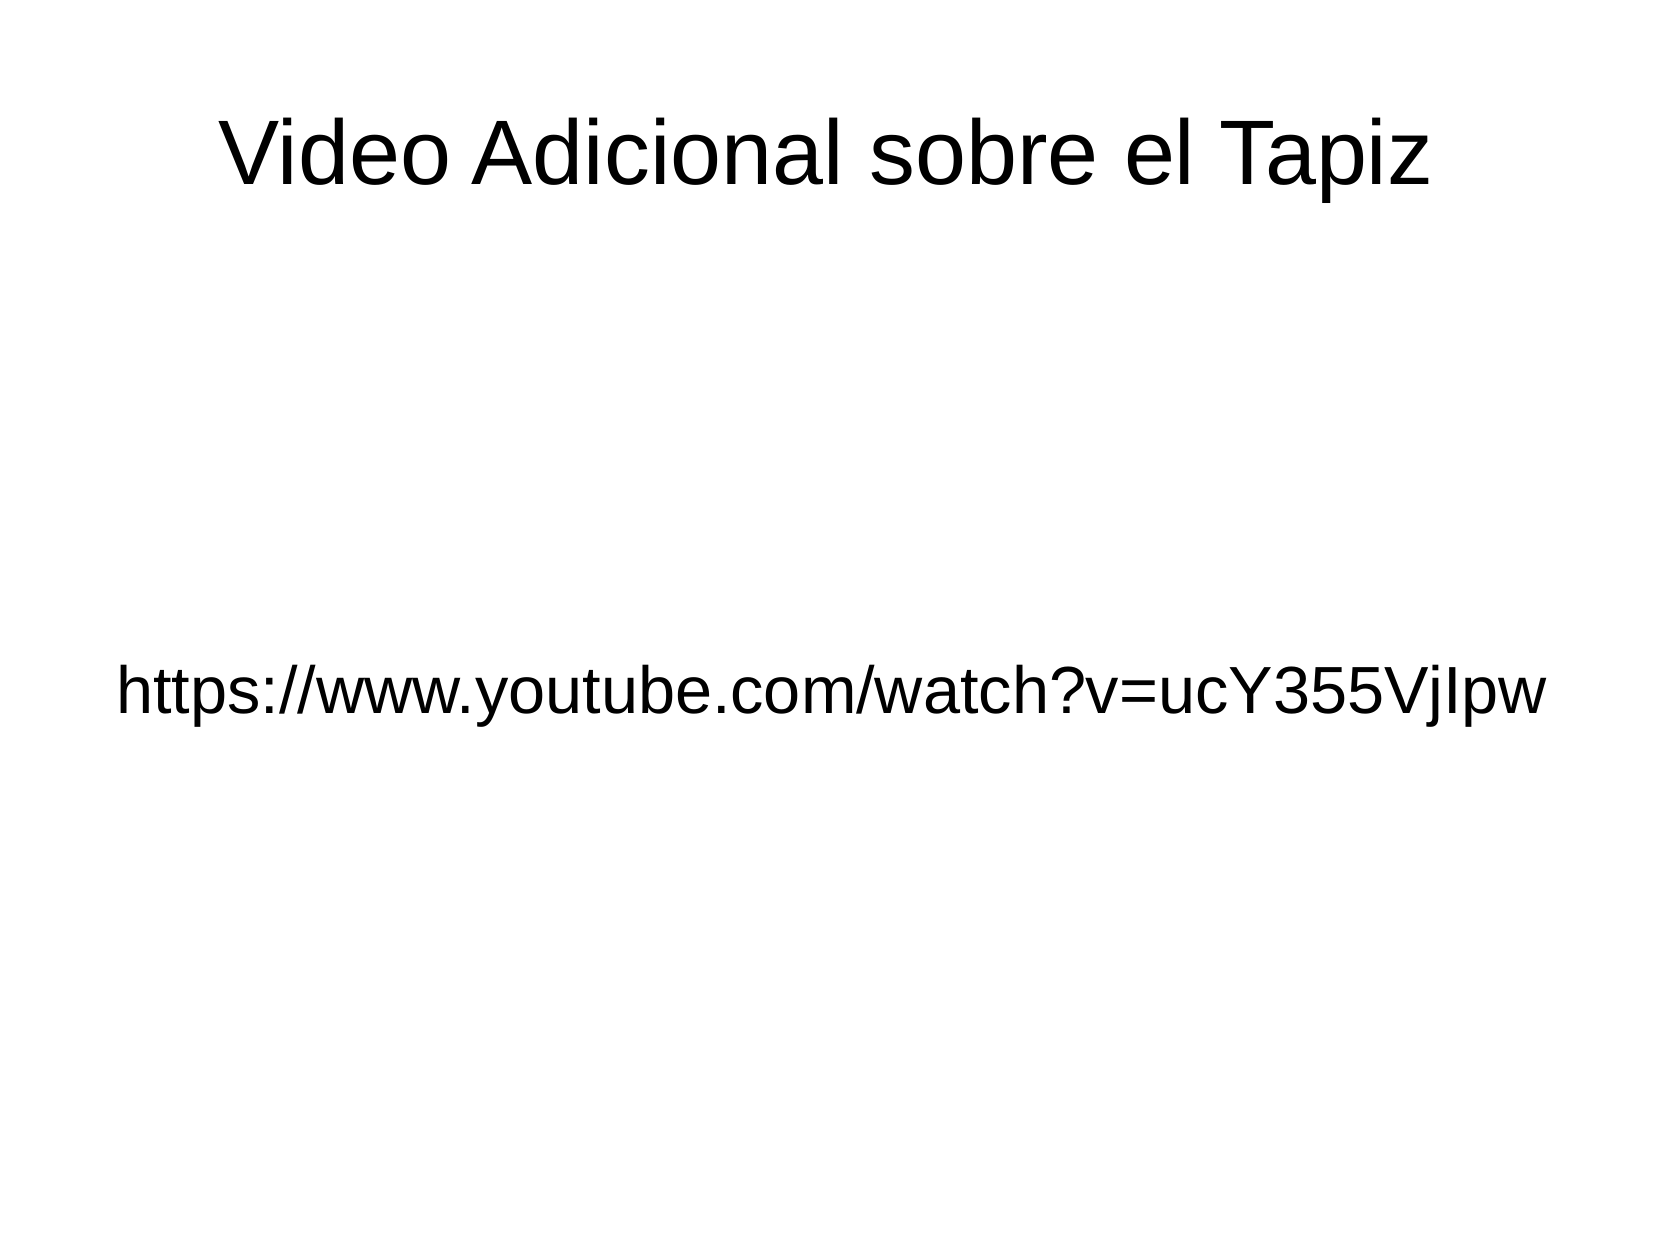

# Video Adicional sobre el Tapiz
https://www.youtube.com/watch?v=ucY355VjIpw